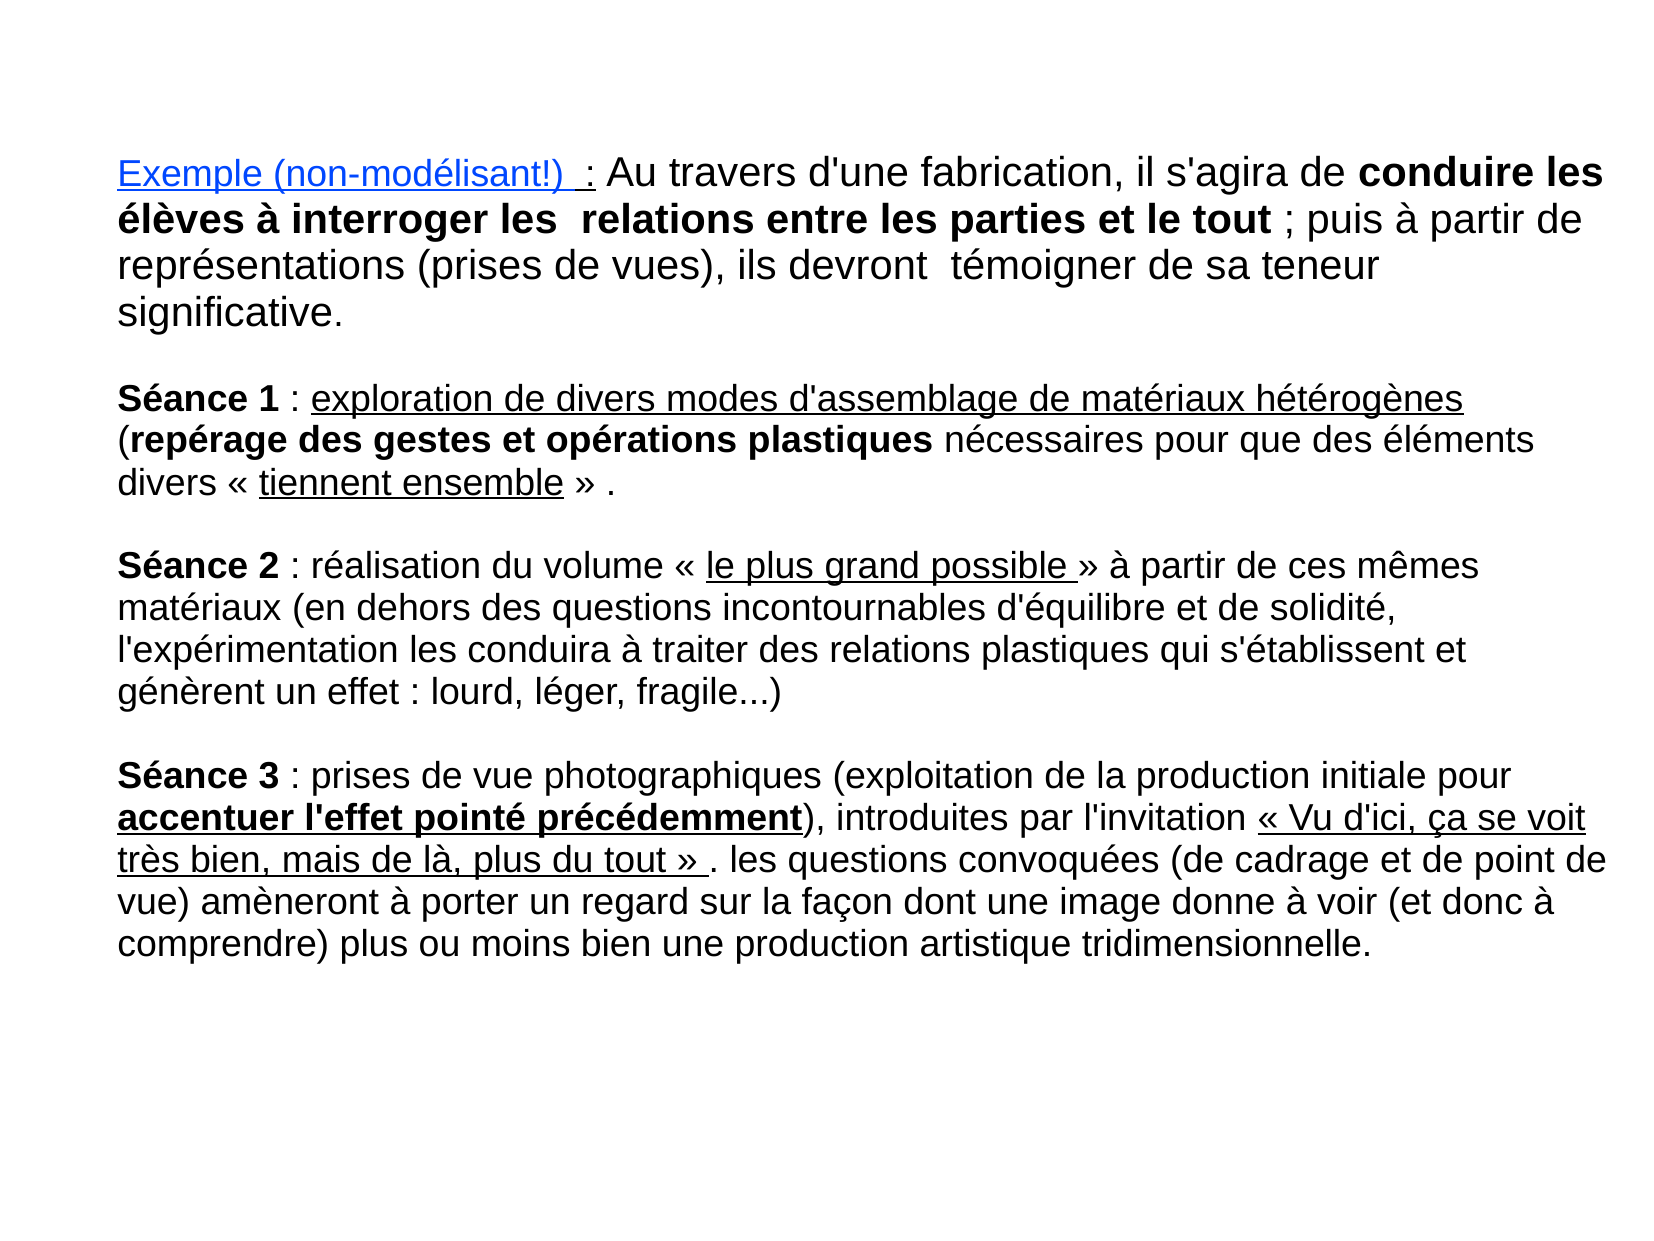

Exemple (non-modélisant!)  : Au travers d'une fabrication, il s'agira de conduire les élèves à interroger les relations entre les parties et le tout ; puis à partir de représentations (prises de vues), ils devront témoigner de sa teneur significative.
Séance 1 : exploration de divers modes d'assemblage de matériaux hétérogènes
(repérage des gestes et opérations plastiques nécessaires pour que des éléments divers « tiennent ensemble » .
Séance 2 : réalisation du volume « le plus grand possible » à partir de ces mêmes matériaux (en dehors des questions incontournables d'équilibre et de solidité, l'expérimentation les conduira à traiter des relations plastiques qui s'établissent et génèrent un effet : lourd, léger, fragile...)
Séance 3 : prises de vue photographiques (exploitation de la production initiale pour accentuer l'effet pointé précédemment), introduites par l'invitation « Vu d'ici, ça se voit très bien, mais de là, plus du tout » . les questions convoquées (de cadrage et de point de vue) amèneront à porter un regard sur la façon dont une image donne à voir (et donc à comprendre) plus ou moins bien une production artistique tridimensionnelle.